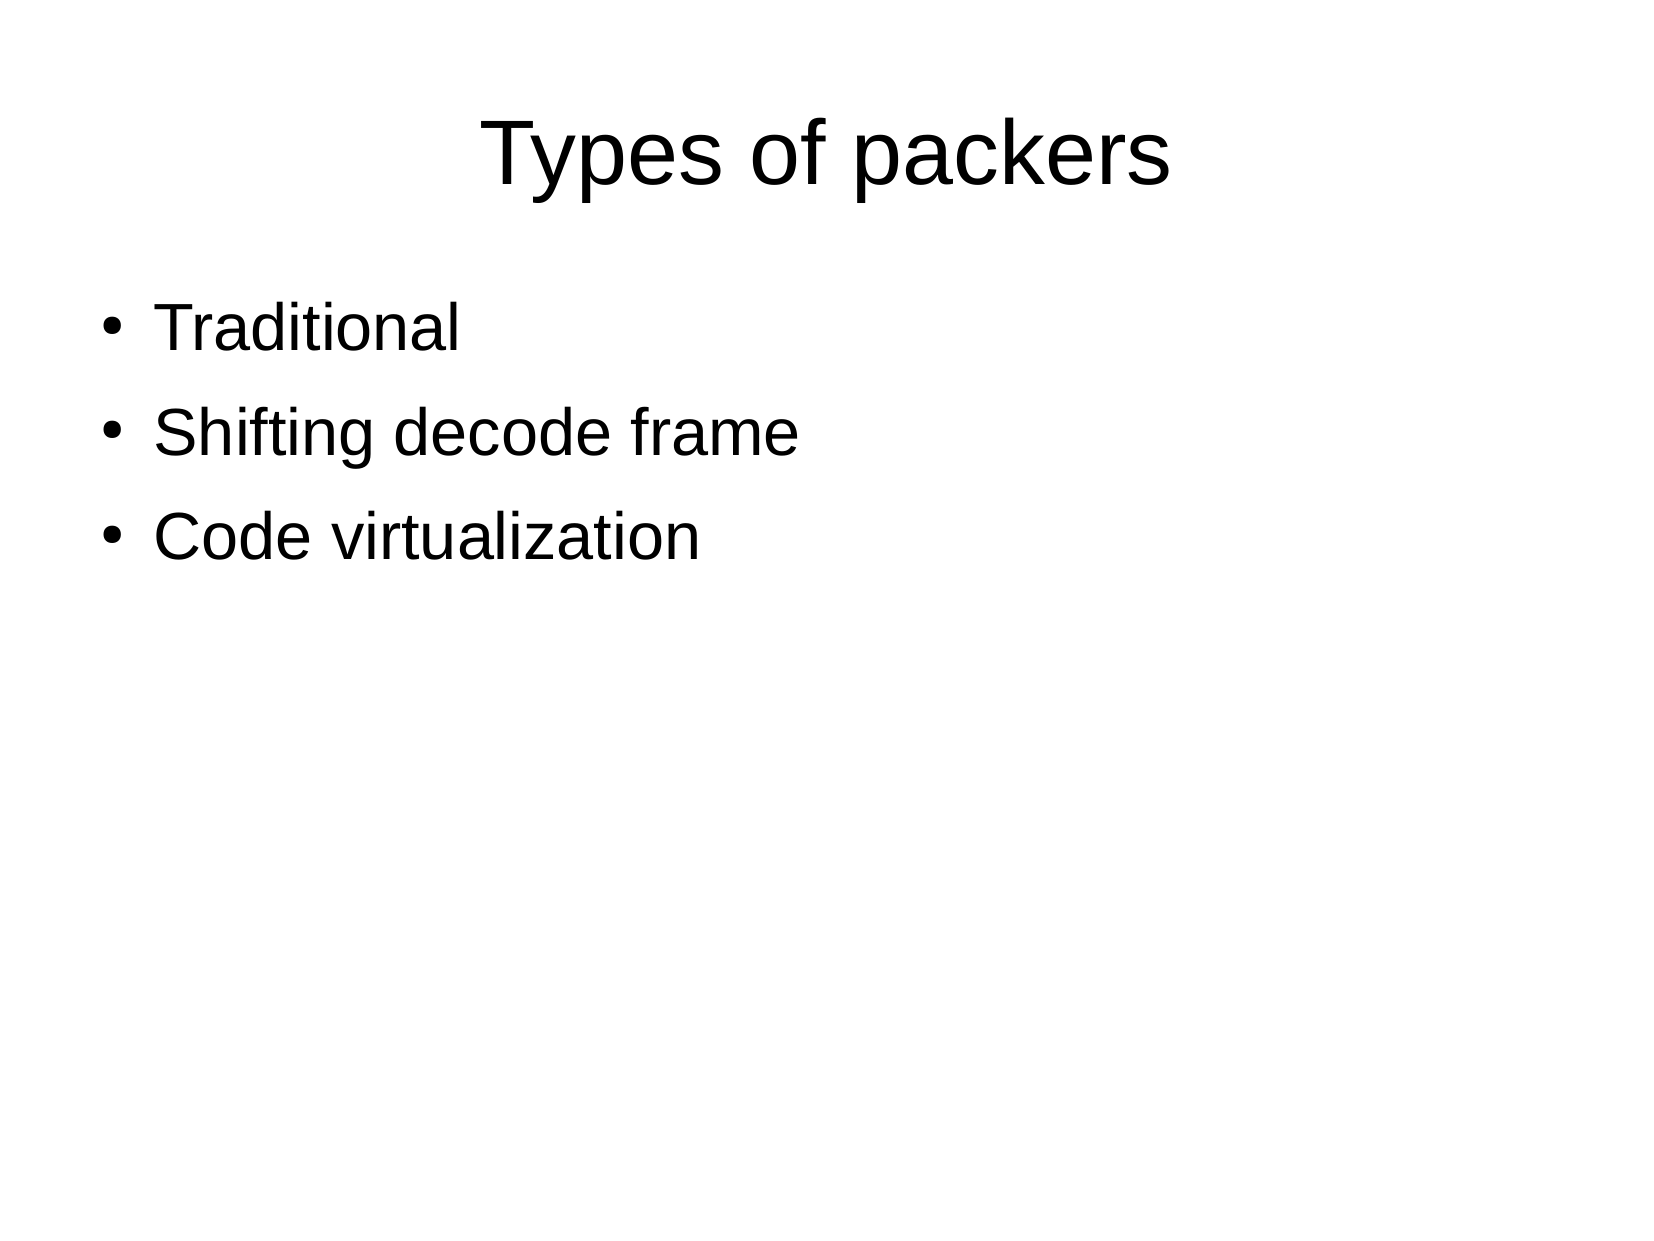

# Types of packers
Traditional
Shifting decode frame
Code virtualization